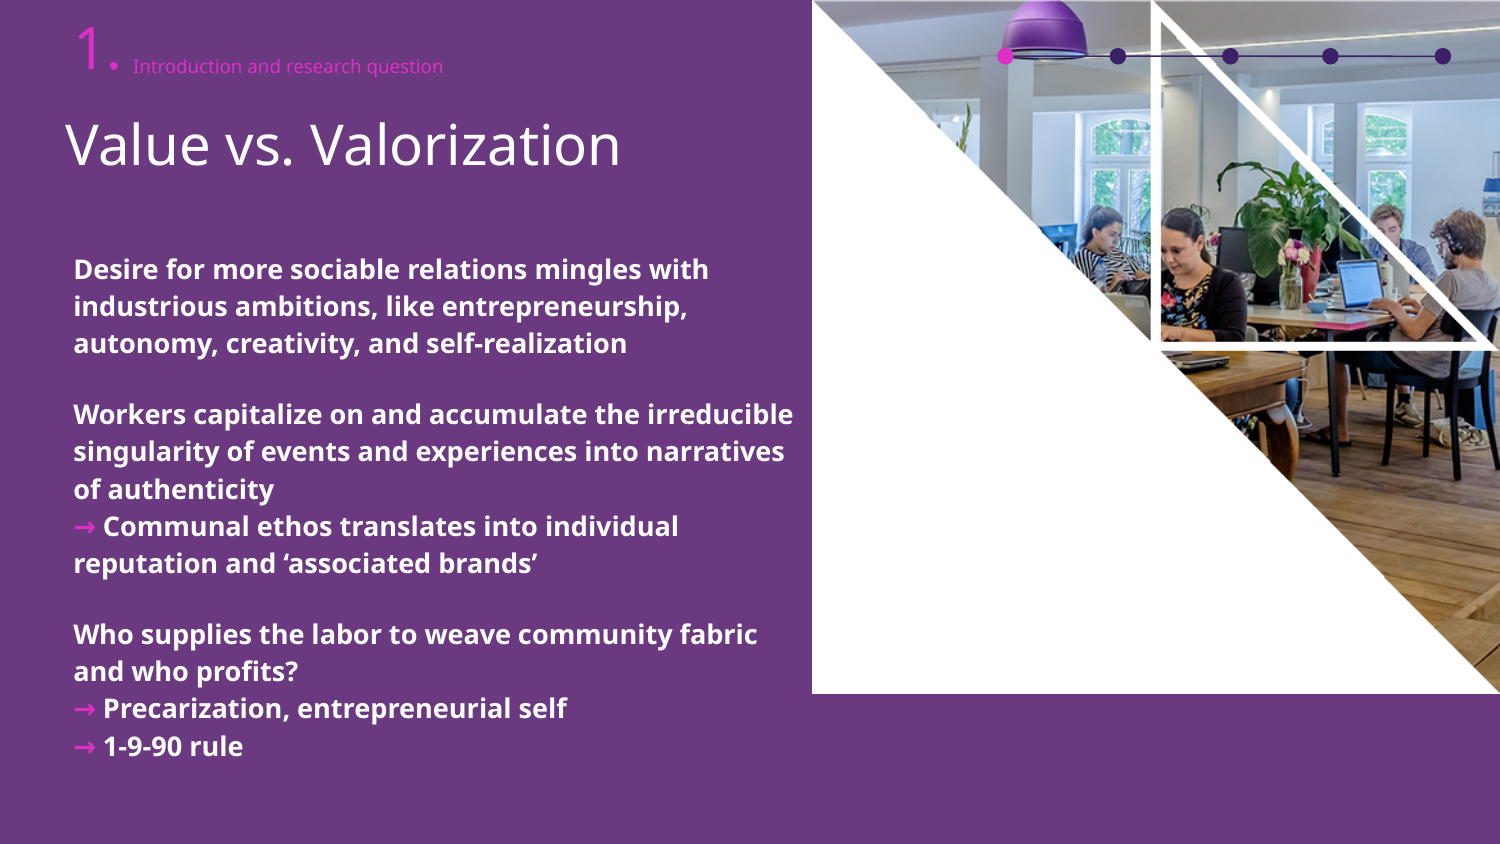

1.
Introduction and research question
Value vs. Valorization
# Desire for more sociable relations mingles with industrious ambitions, like entrepreneurship, autonomy, creativity, and self-realization
Workers capitalize on and accumulate the irreducible singularity of events and experiences into narratives of authenticity
→ Communal ethos translates into individual reputation and ‘associated brands’
Who supplies the labor to weave community fabric and who profits?
→ Precarization, entrepreneurial self
→ 1-9-90 rule